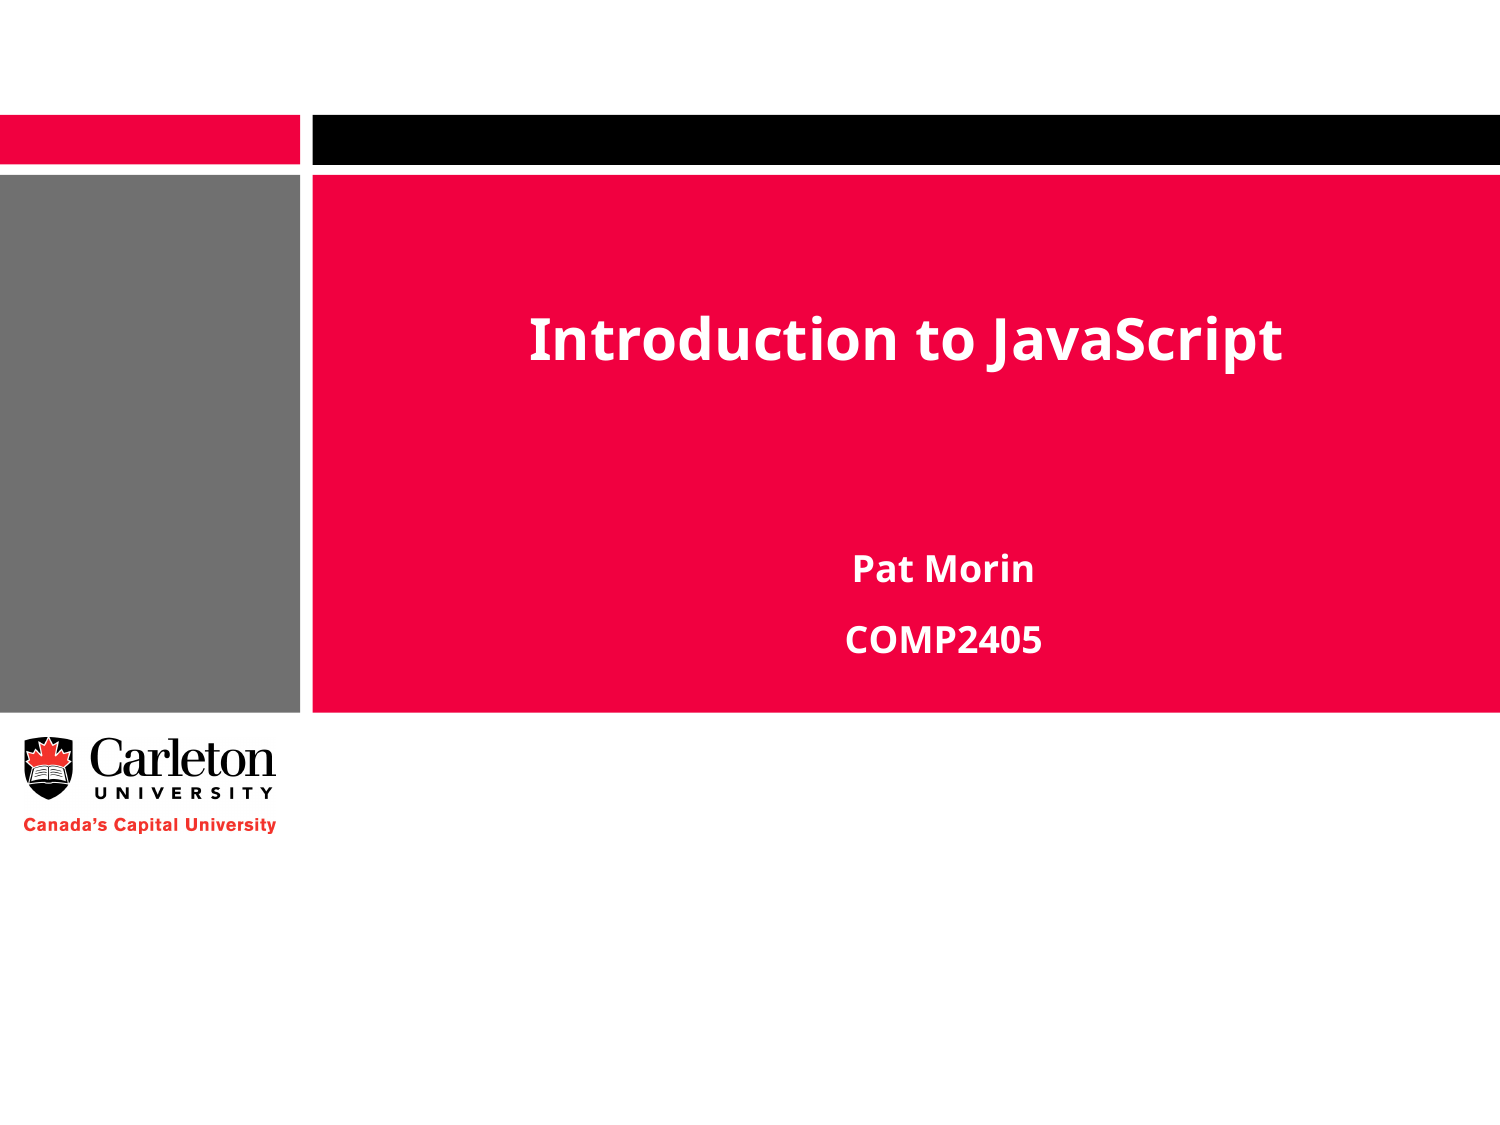

# Introduction to JavaScript
Pat Morin
COMP2405